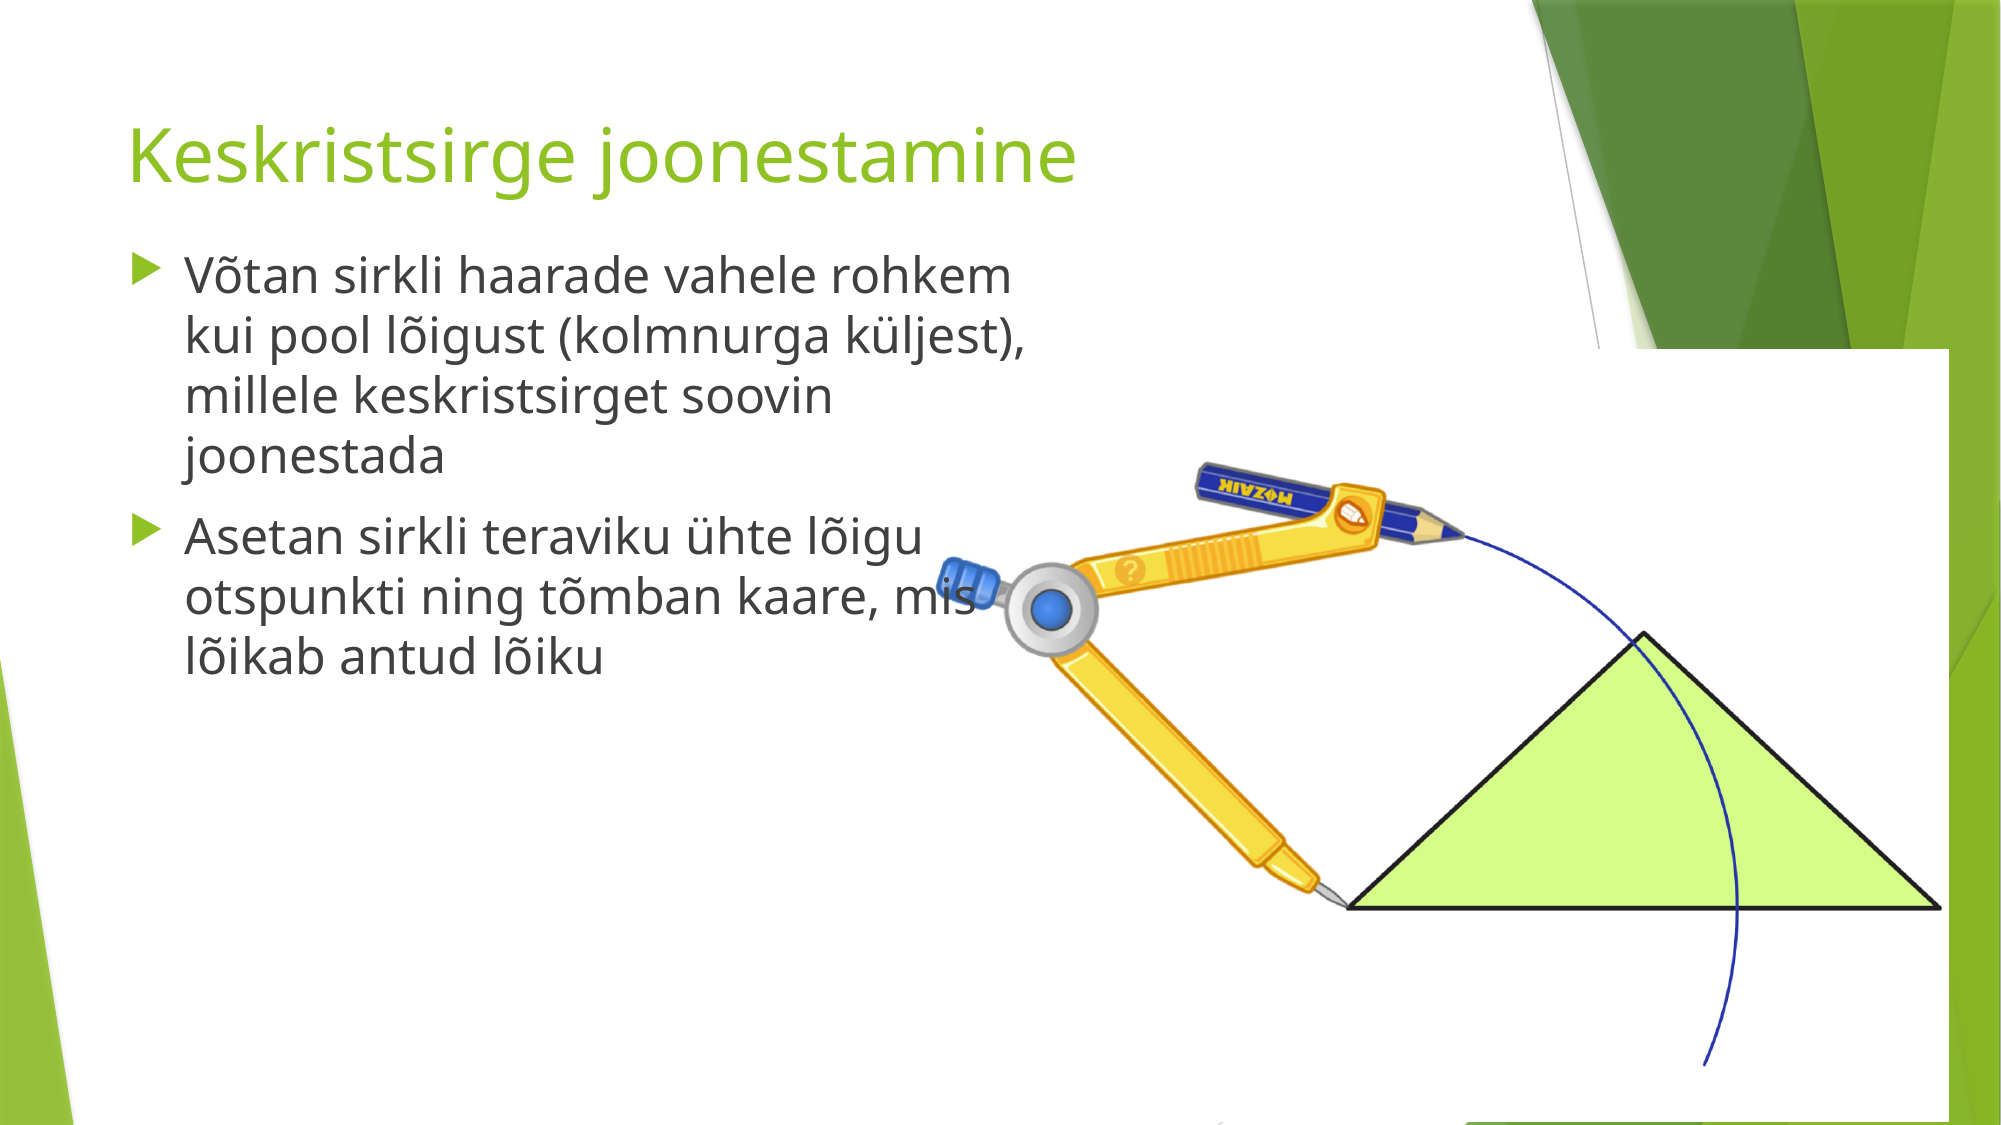

# Keskristsirge joonestamine
Võtan sirkli haarade vahele rohkem kui pool lõigust (kolmnurga küljest), millele keskristsirget soovin joonestada
Asetan sirkli teraviku ühte lõigu otspunkti ning tõmban kaare, mis lõikab antud lõiku